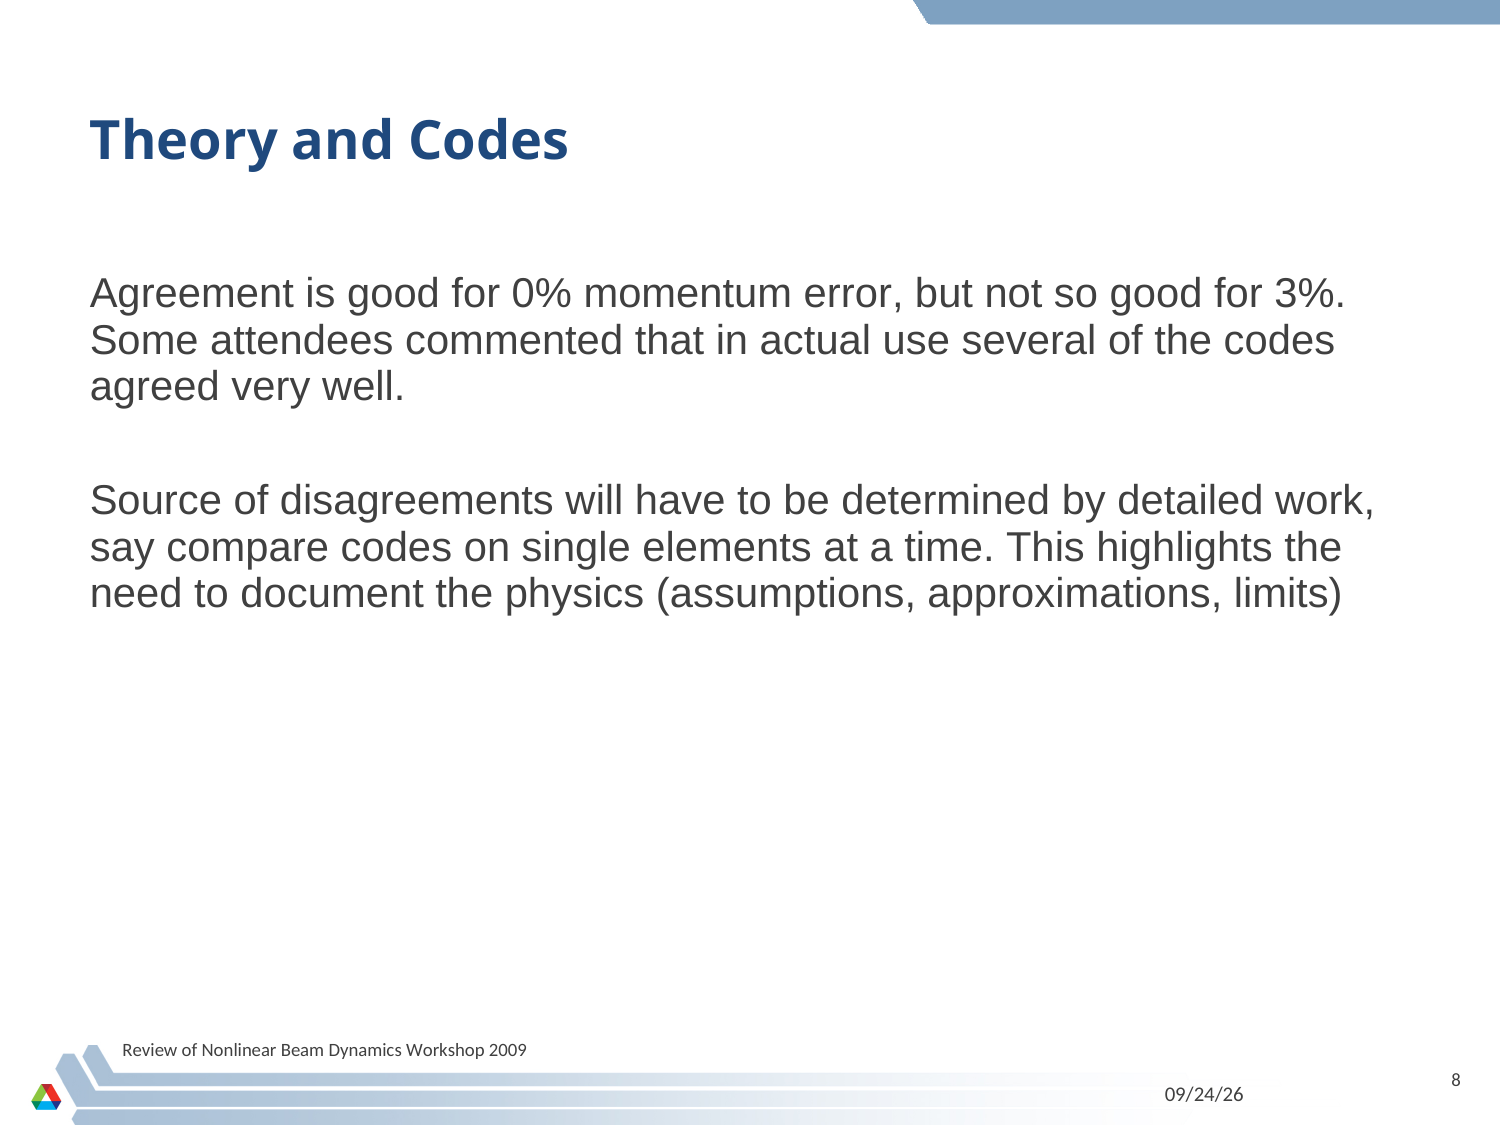

# Theory and Codes
Agreement is good for 0% momentum error, but not so good for 3%. Some attendees commented that in actual use several of the codes agreed very well.
Source of disagreements will have to be determined by detailed work, say compare codes on single elements at a time. This highlights the need to document the physics (assumptions, approximations, limits)
Review of Nonlinear Beam Dynamics Workshop 2009
8
1/13/2010